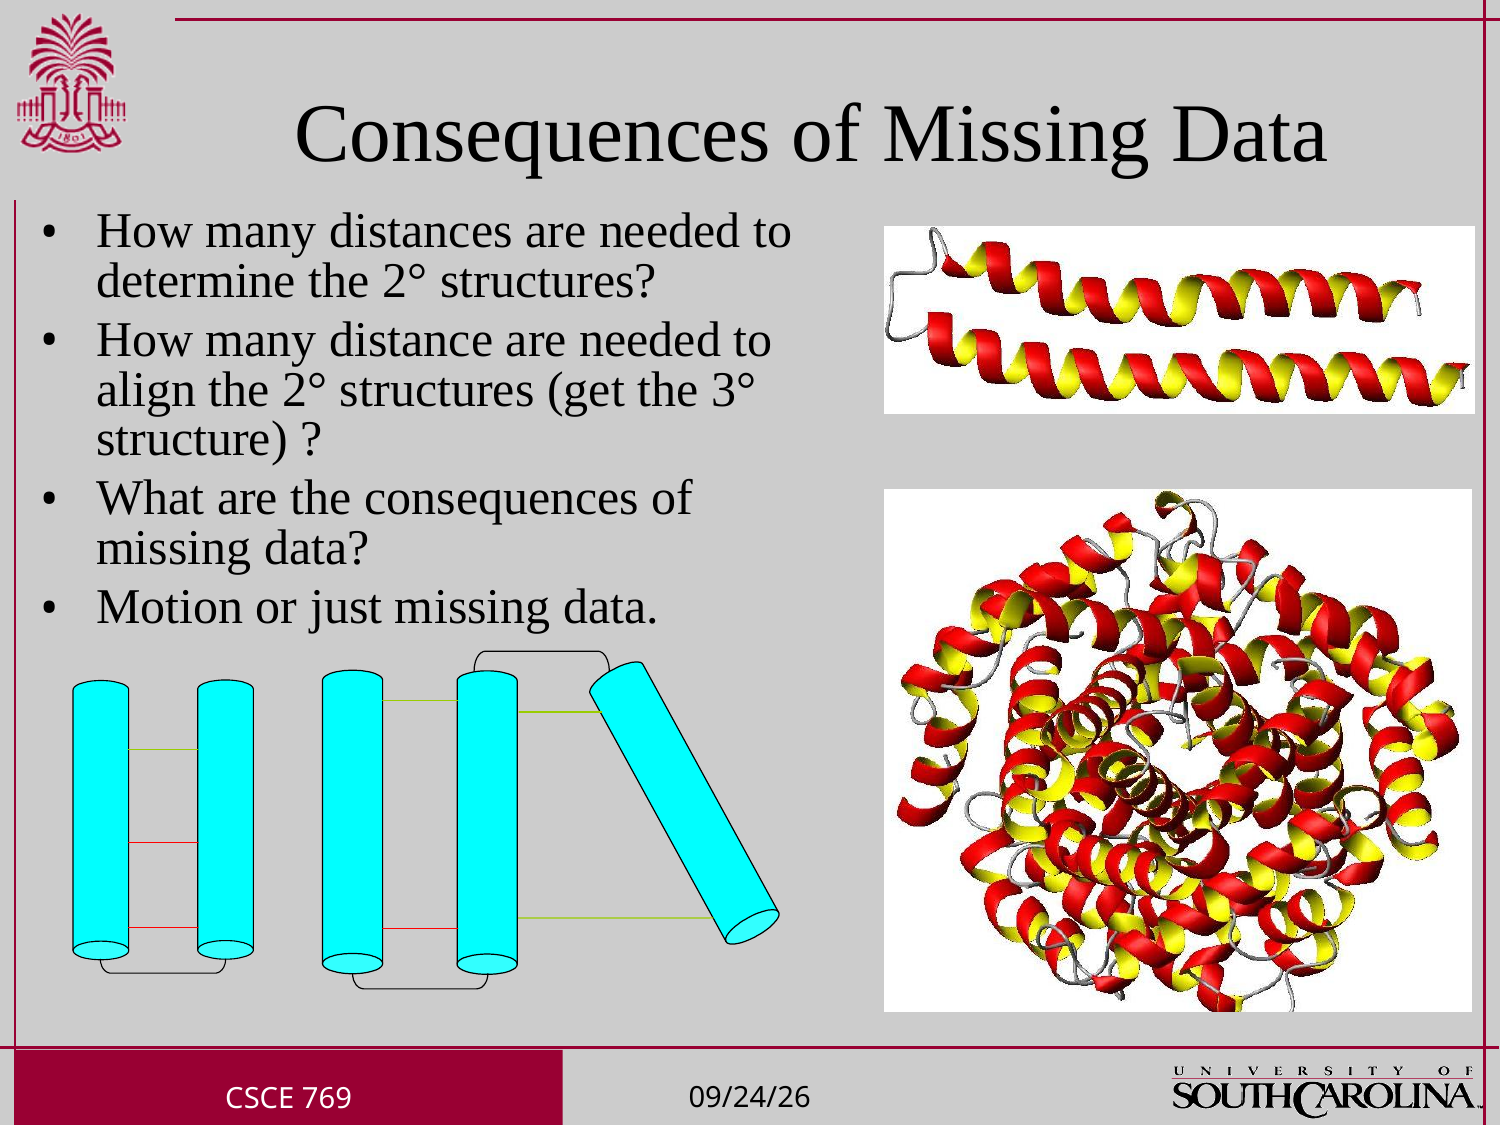

# Consequences of Missing Data
How many distances are needed to determine the 2° structures?
How many distance are needed to align the 2° structures (get the 3° structure) ?
What are the consequences of missing data?
Motion or just missing data.